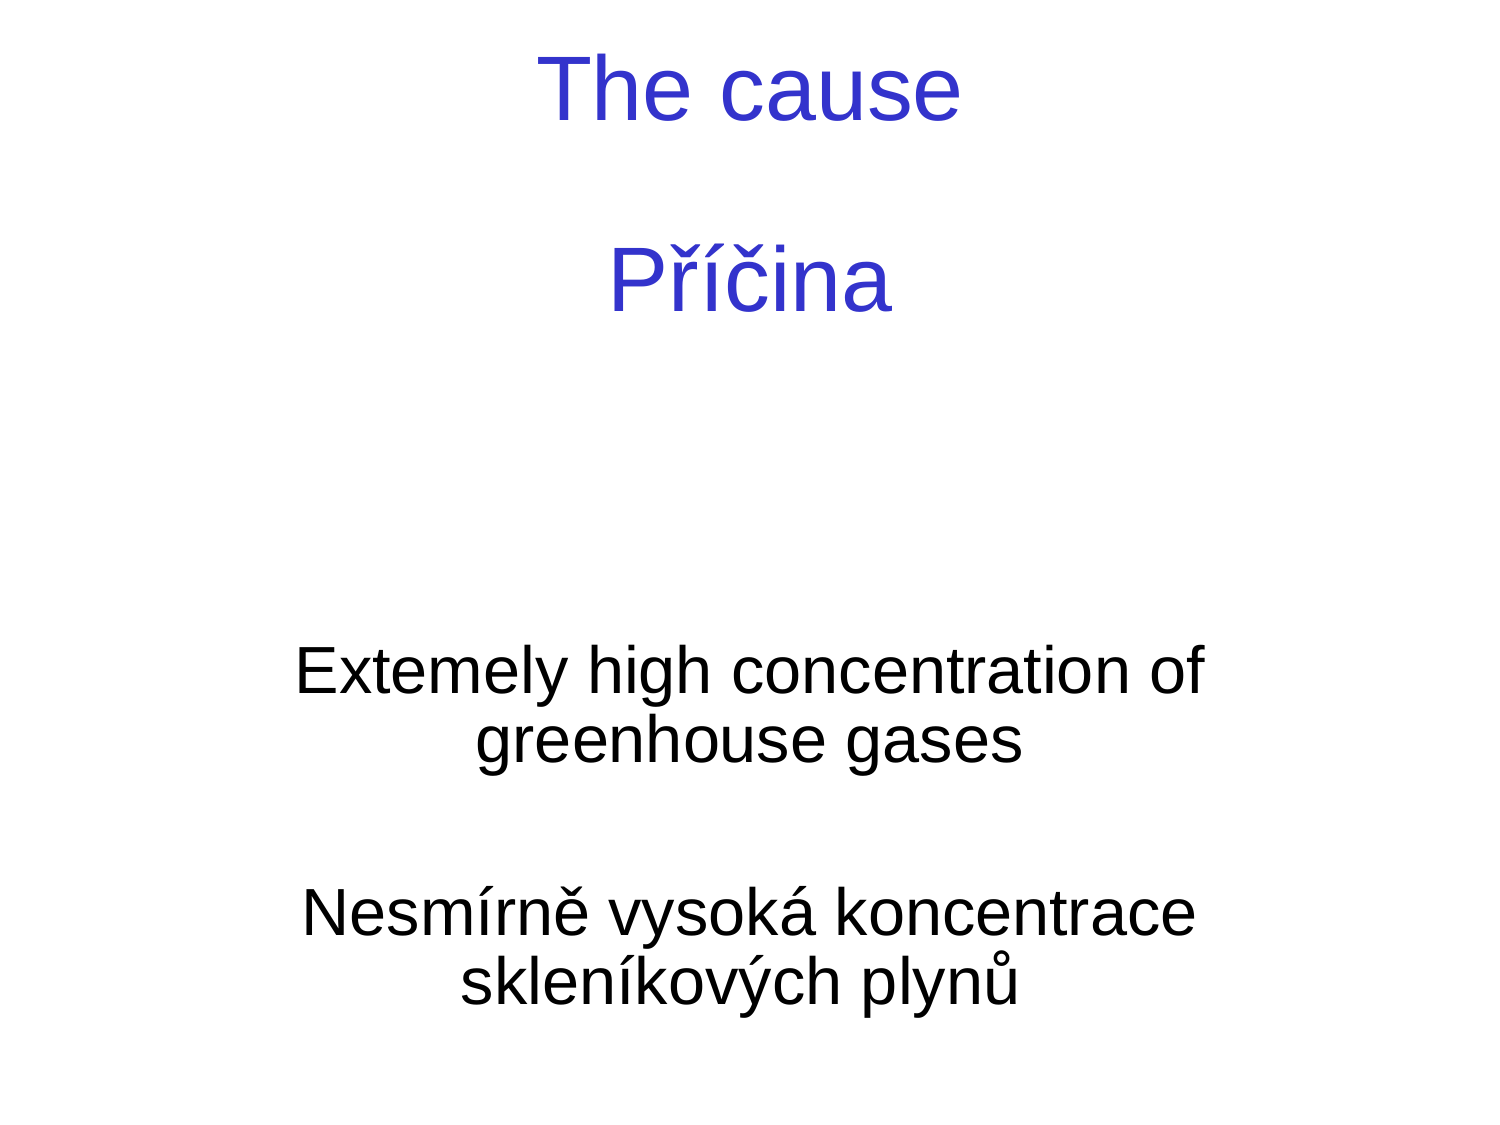

# The cause Příčina
Extemely high concentration of greenhouse gases
Nesmírně vysoká koncentrace skleníkových plynů